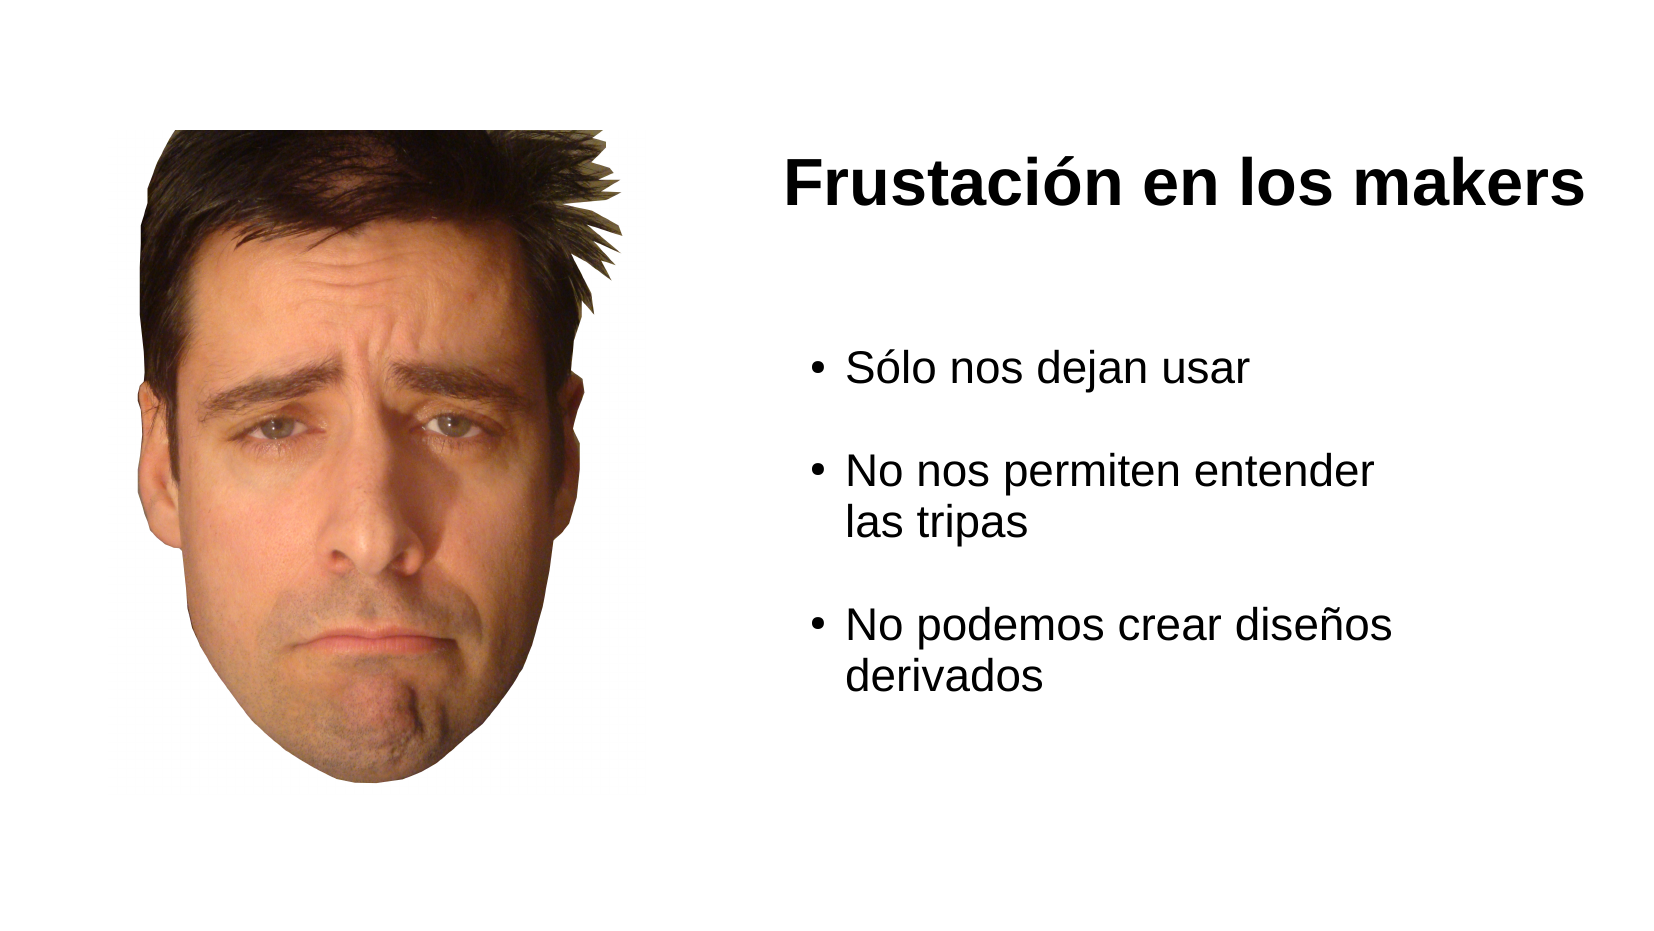

# Frustación en los makers
Sólo nos dejan usar
No nos permiten entender las tripas
No podemos crear diseños derivados